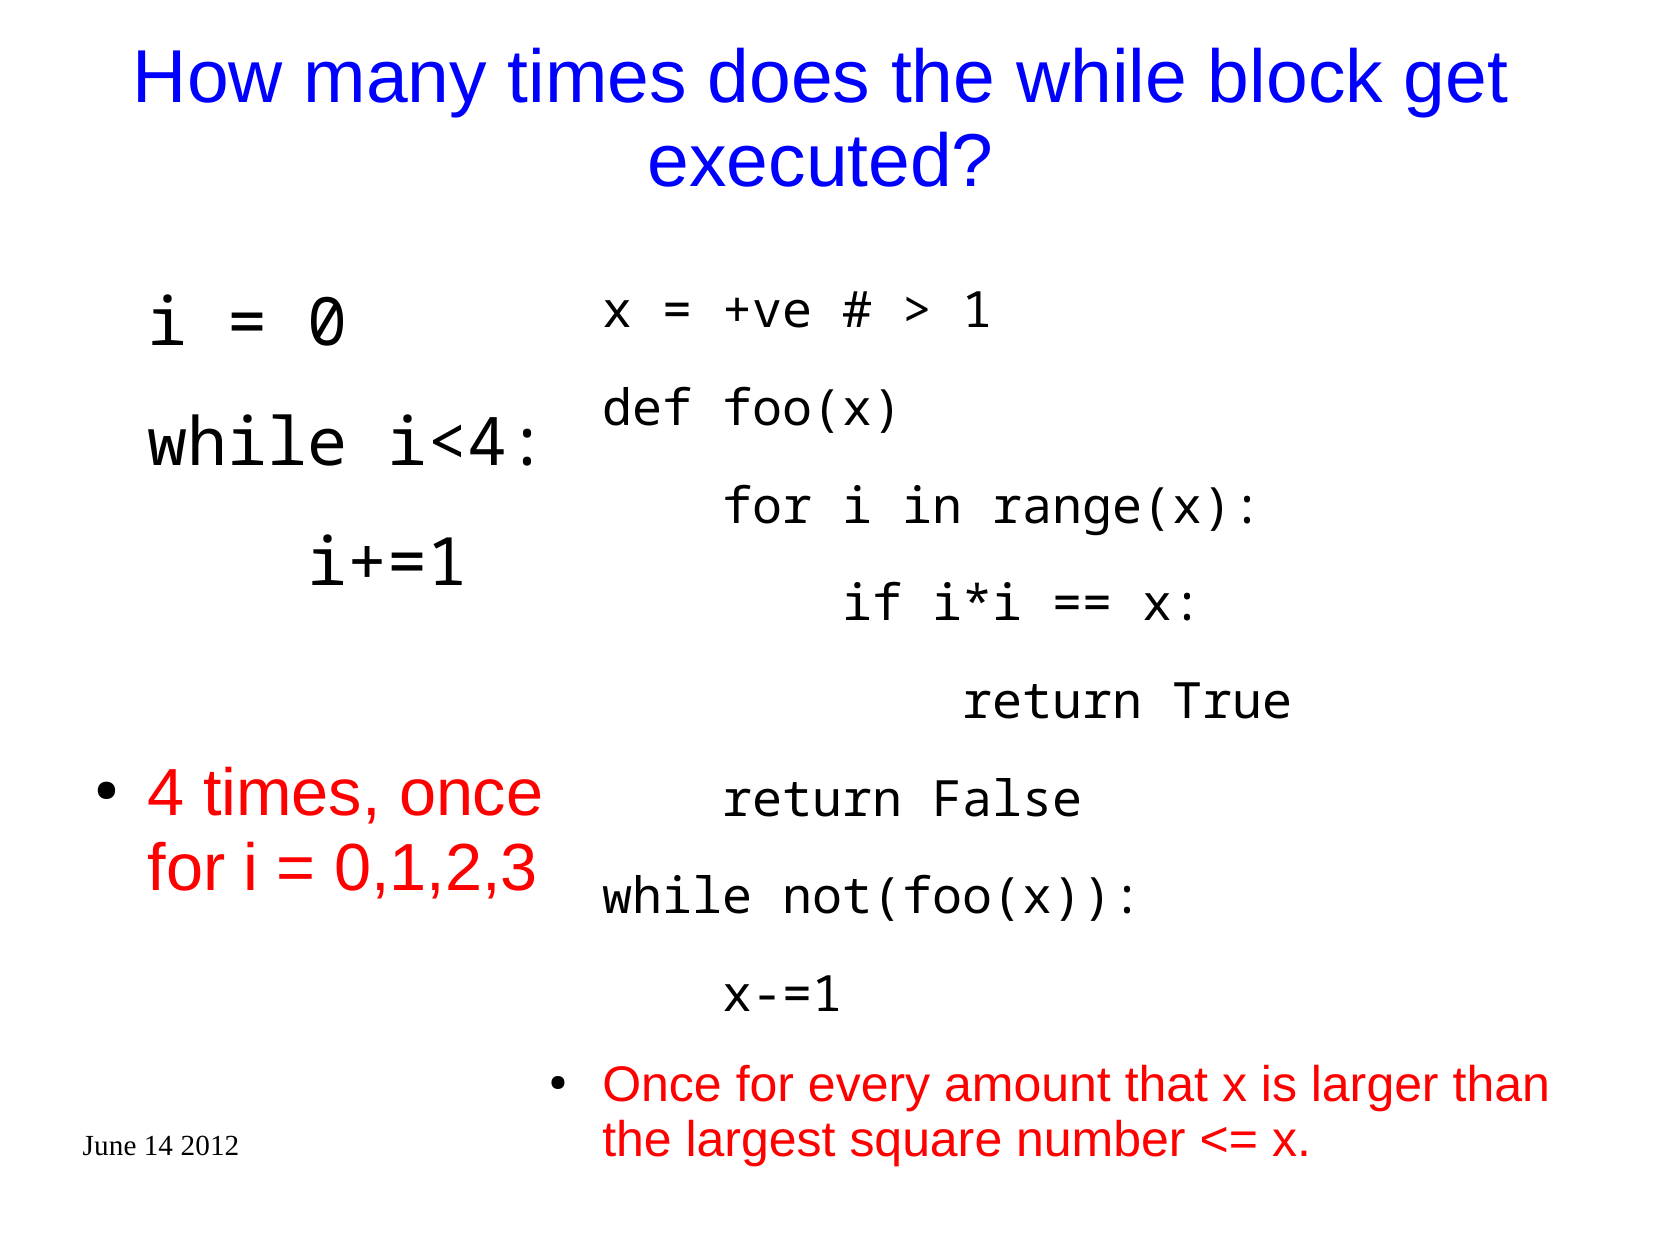

# How many times does the while block get executed?
i = 0
while i<4:
 i+=1
4 times, once for i = 0,1,2,3
x = +ve # > 1
def foo(x)
 for i in range(x):
 if i*i == x:
 return True
 return False
while not(foo(x)):
 x-=1
Once for every amount that x is larger than the largest square number <= x.
June 14 2012